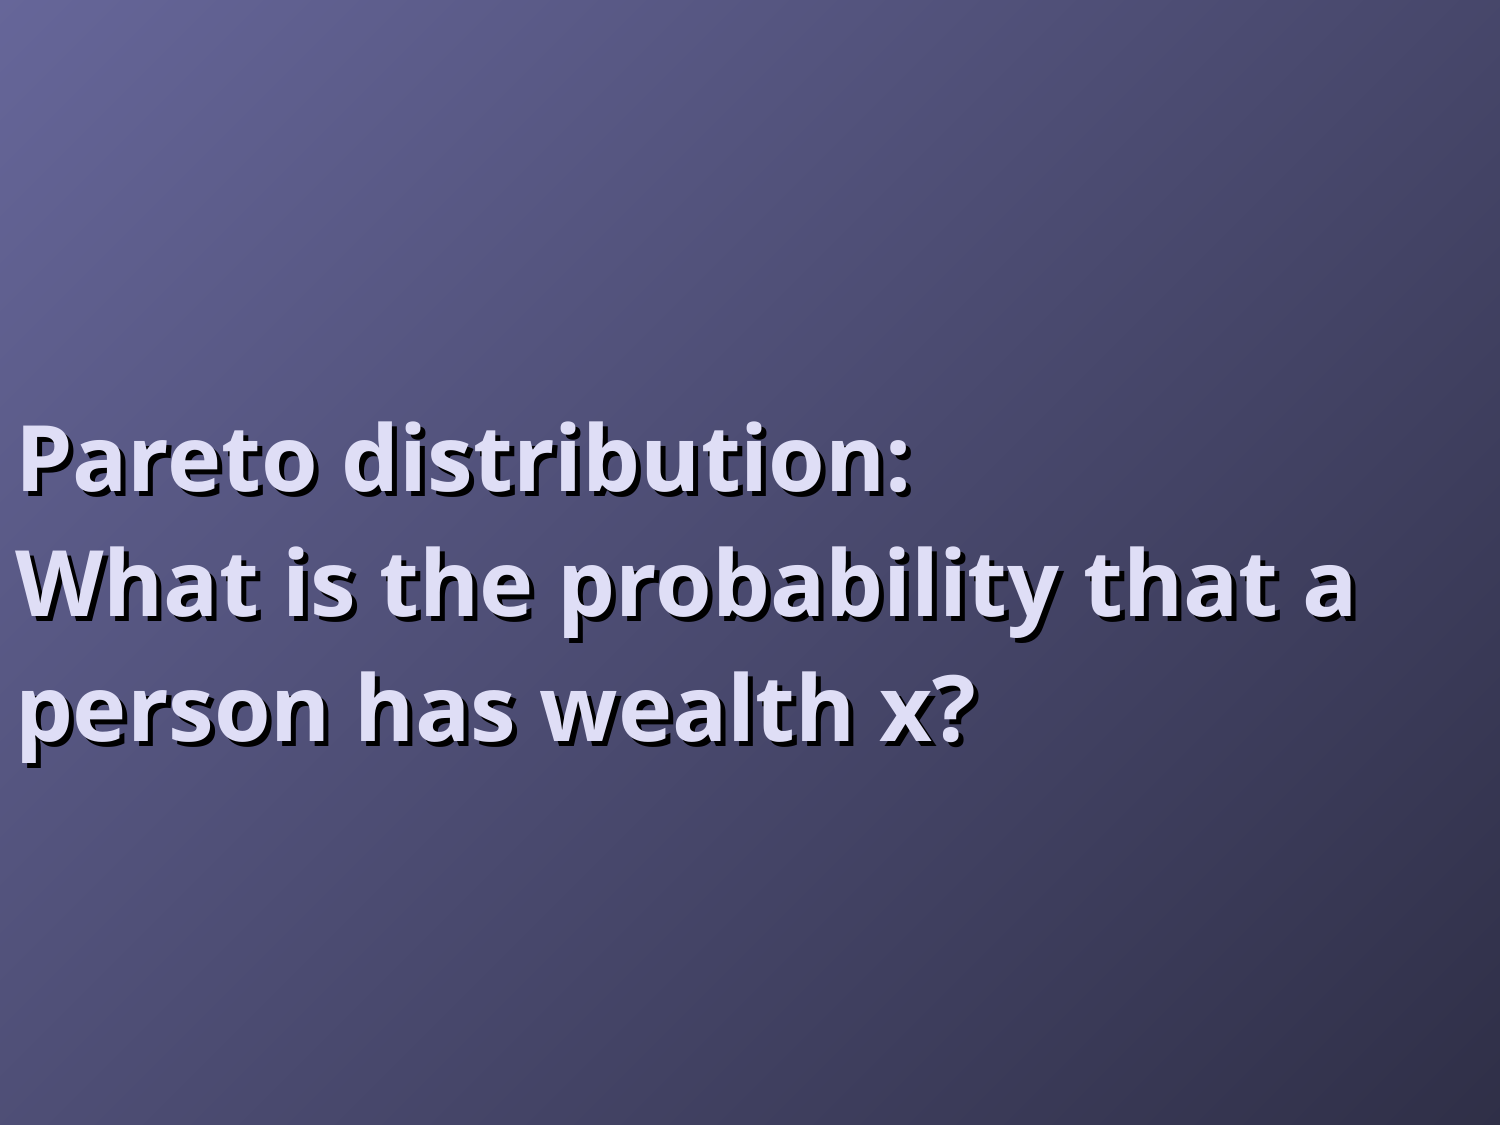

# Pareto distribution: What is the probability that a person has wealth x?